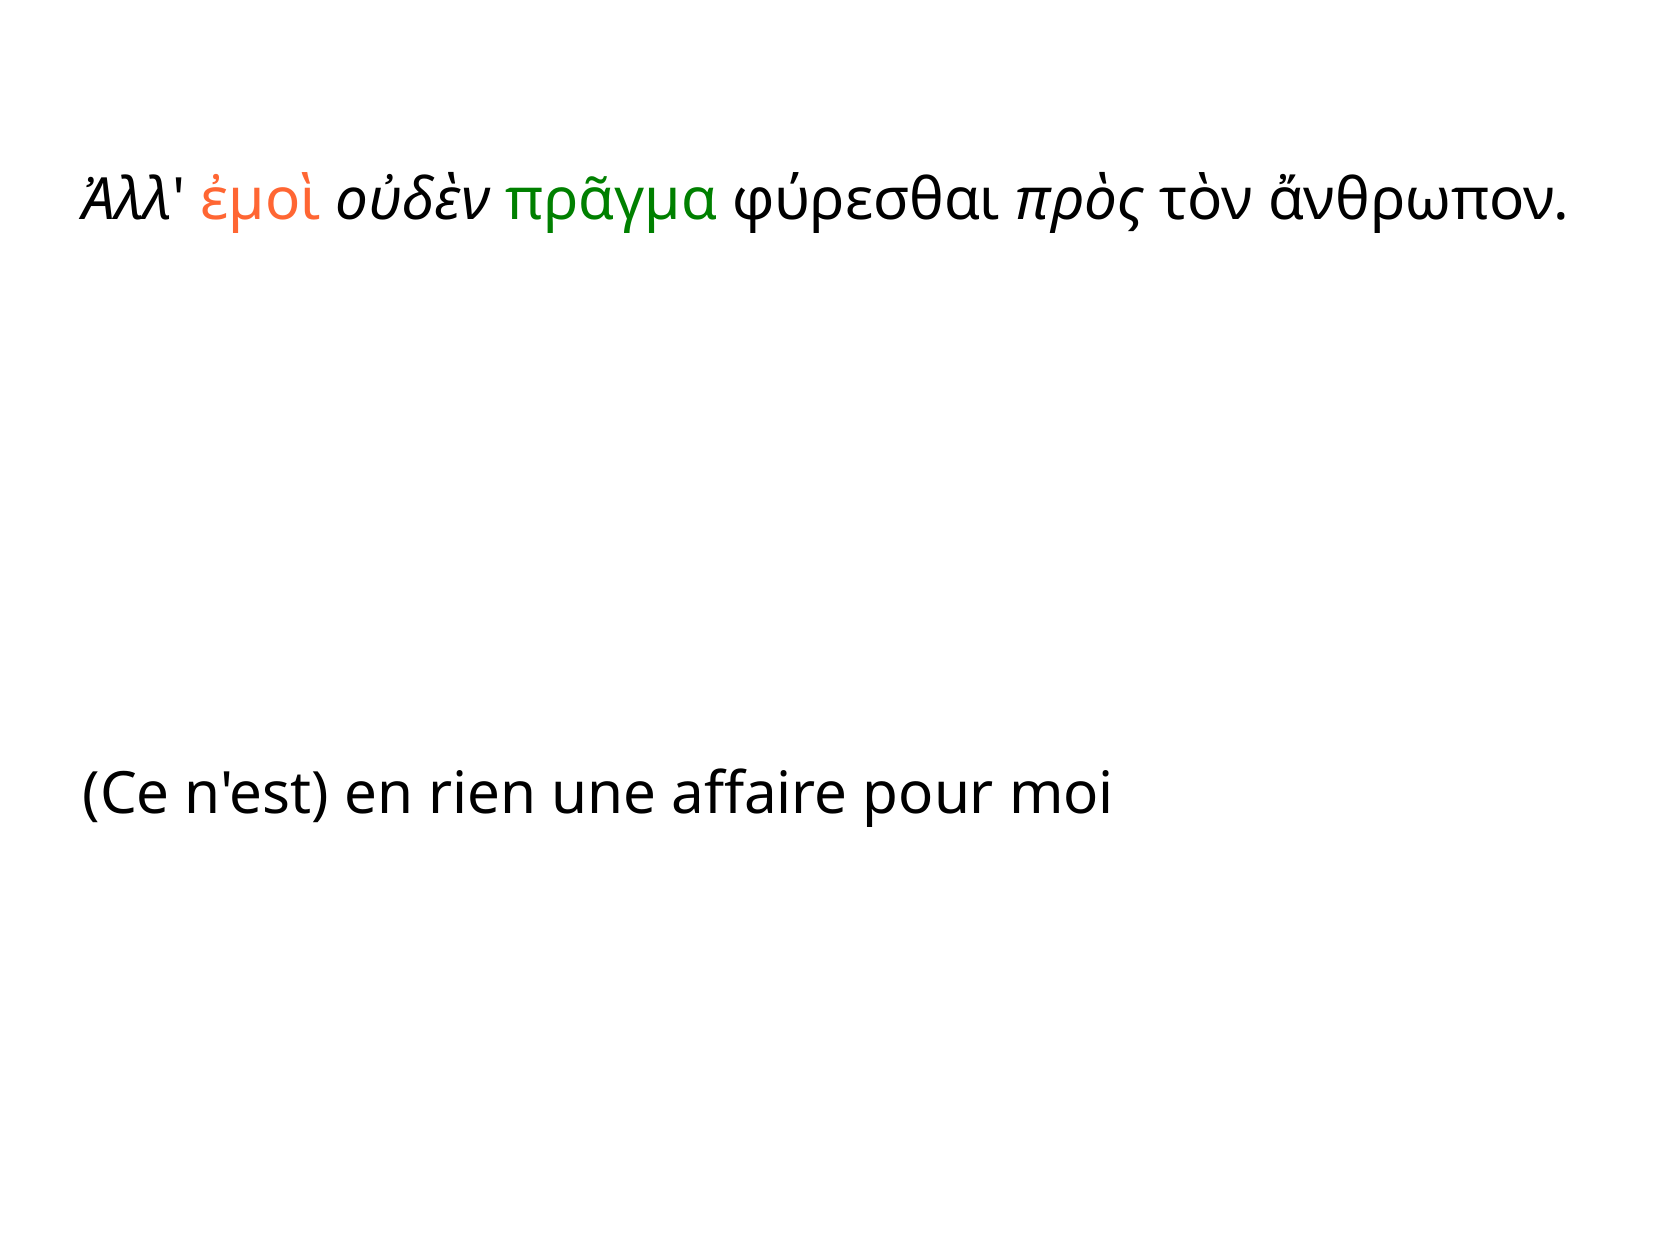

# Ἀλλ' ἐμοὶ οὐδὲν πρᾶγμα φύρεσθαι πρὸς τὸν ἄνθρωπον.
(Ce n'est) en rien une affaire pour moi